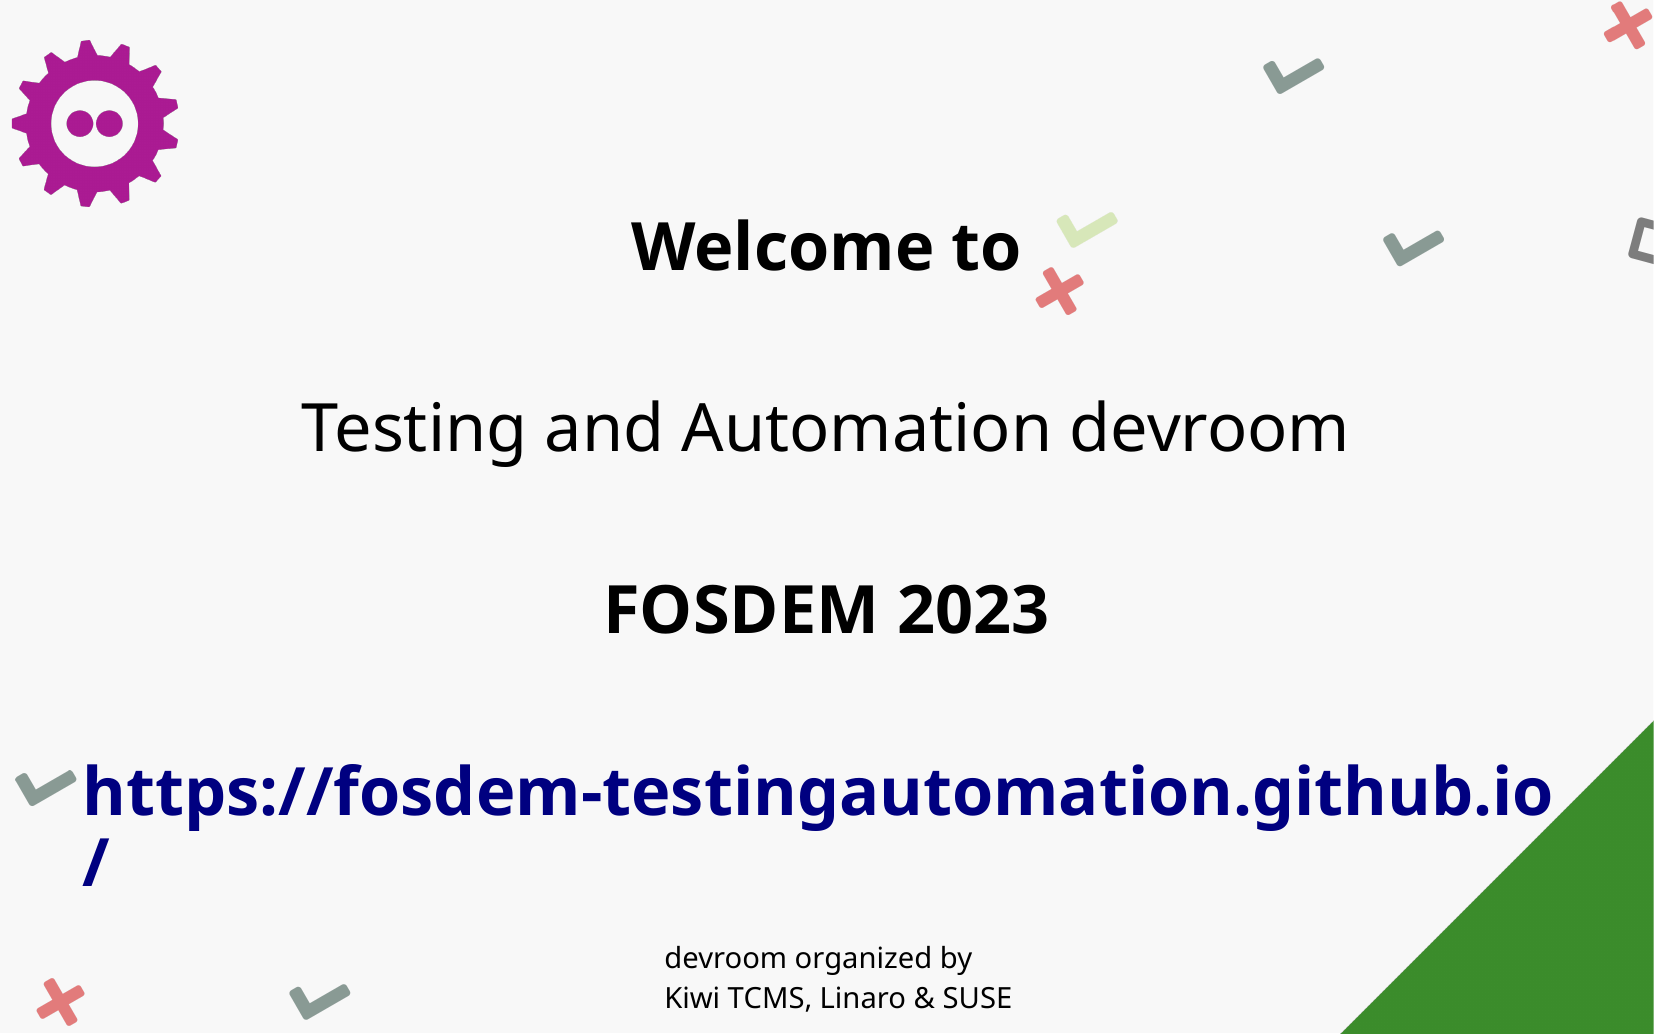

# Welcome to
Testing and Automation devroom
FOSDEM 2023
https://fosdem-testingautomation.github.io/